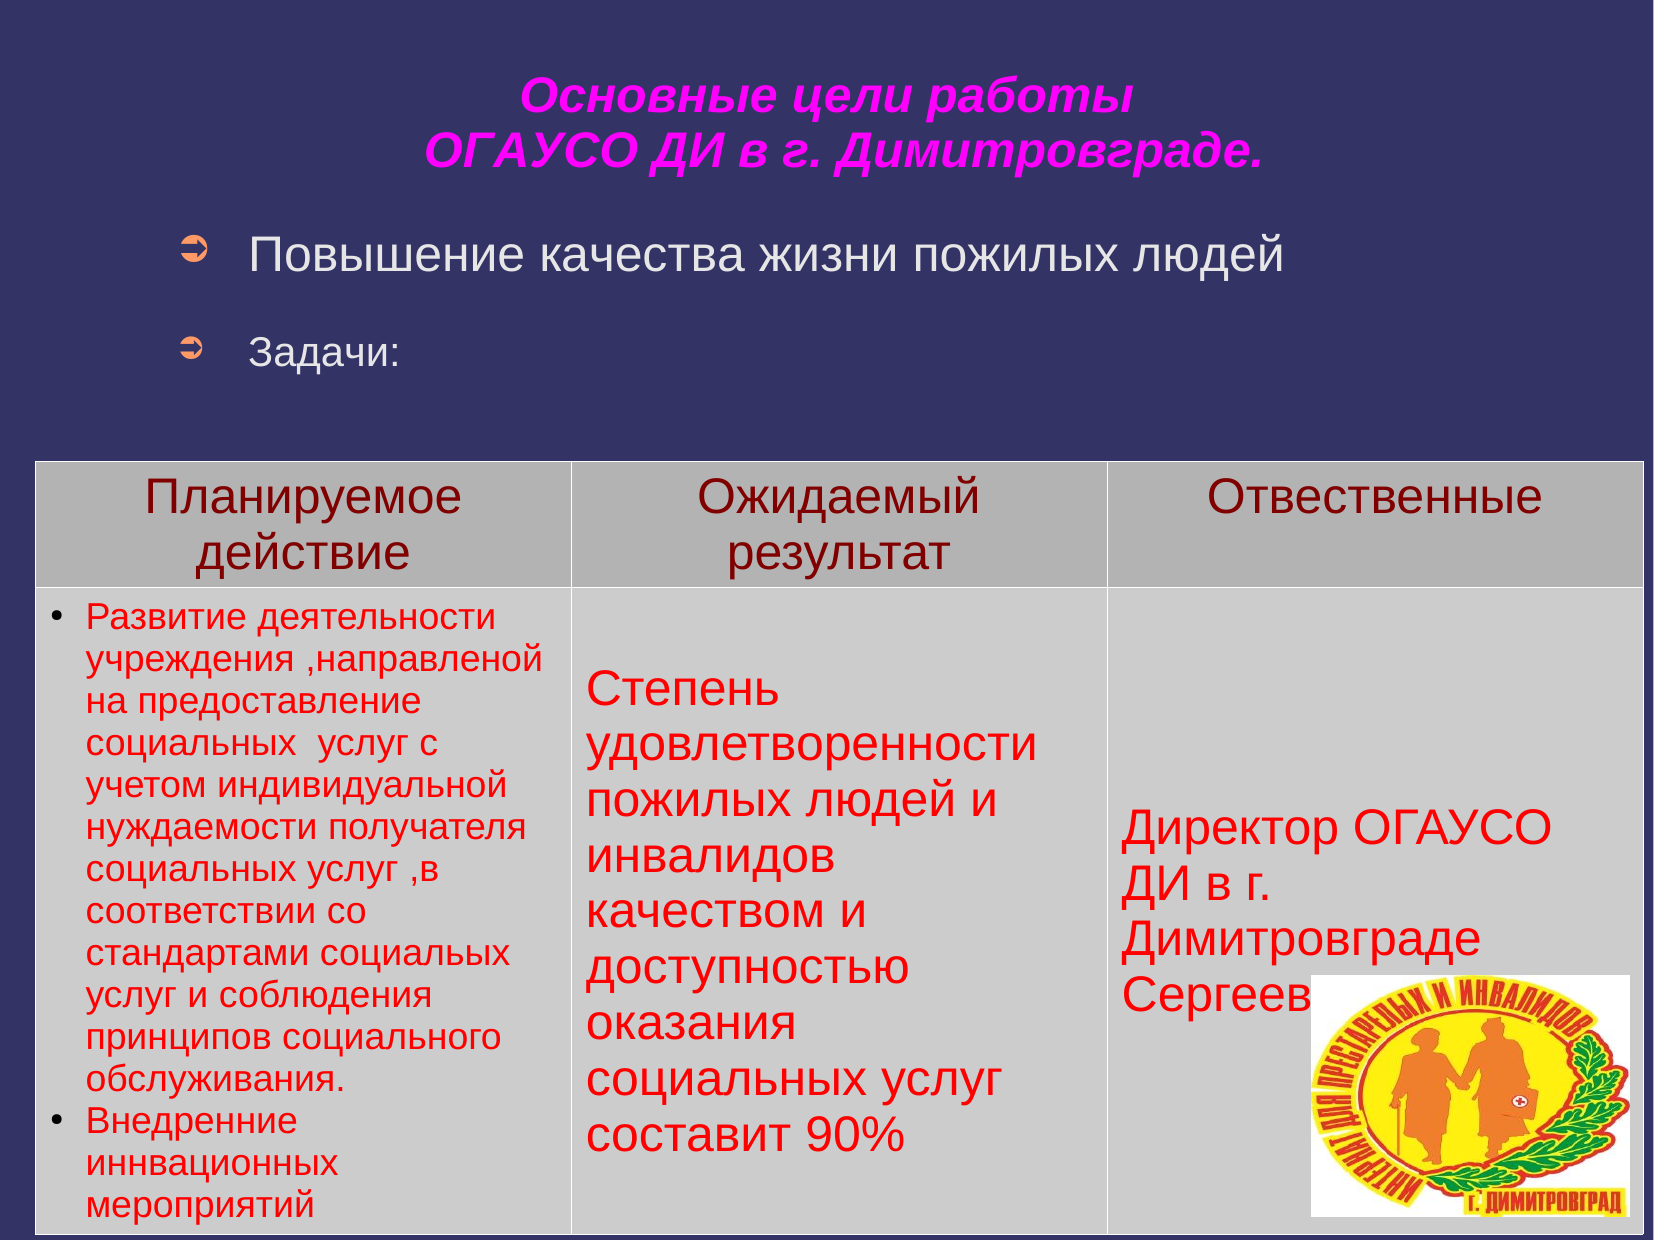

# Основные цели работы ОГАУСО ДИ в г. Димитровграде.
Повышение качества жизни пожилых людей
Задачи:
| Планируемое действие | Ожидаемый результат | Отвественные |
| --- | --- | --- |
| Развитие деятельности учреждения ,направленой на предоставление социальных услуг с учетом индивидуальной нуждаемости получателя социальных услуг ,в соответствии со стандартами социальых услуг и соблюдения принципов социального обслуживания. Внедренние иннвационных мероприятий | Степень удовлетворенности пожилых людей и инвалидов качеством и доступностью оказания социальных услуг составит 90% | Директор ОГАУСО ДИ в г. Димитровграде Сергеева А.А |